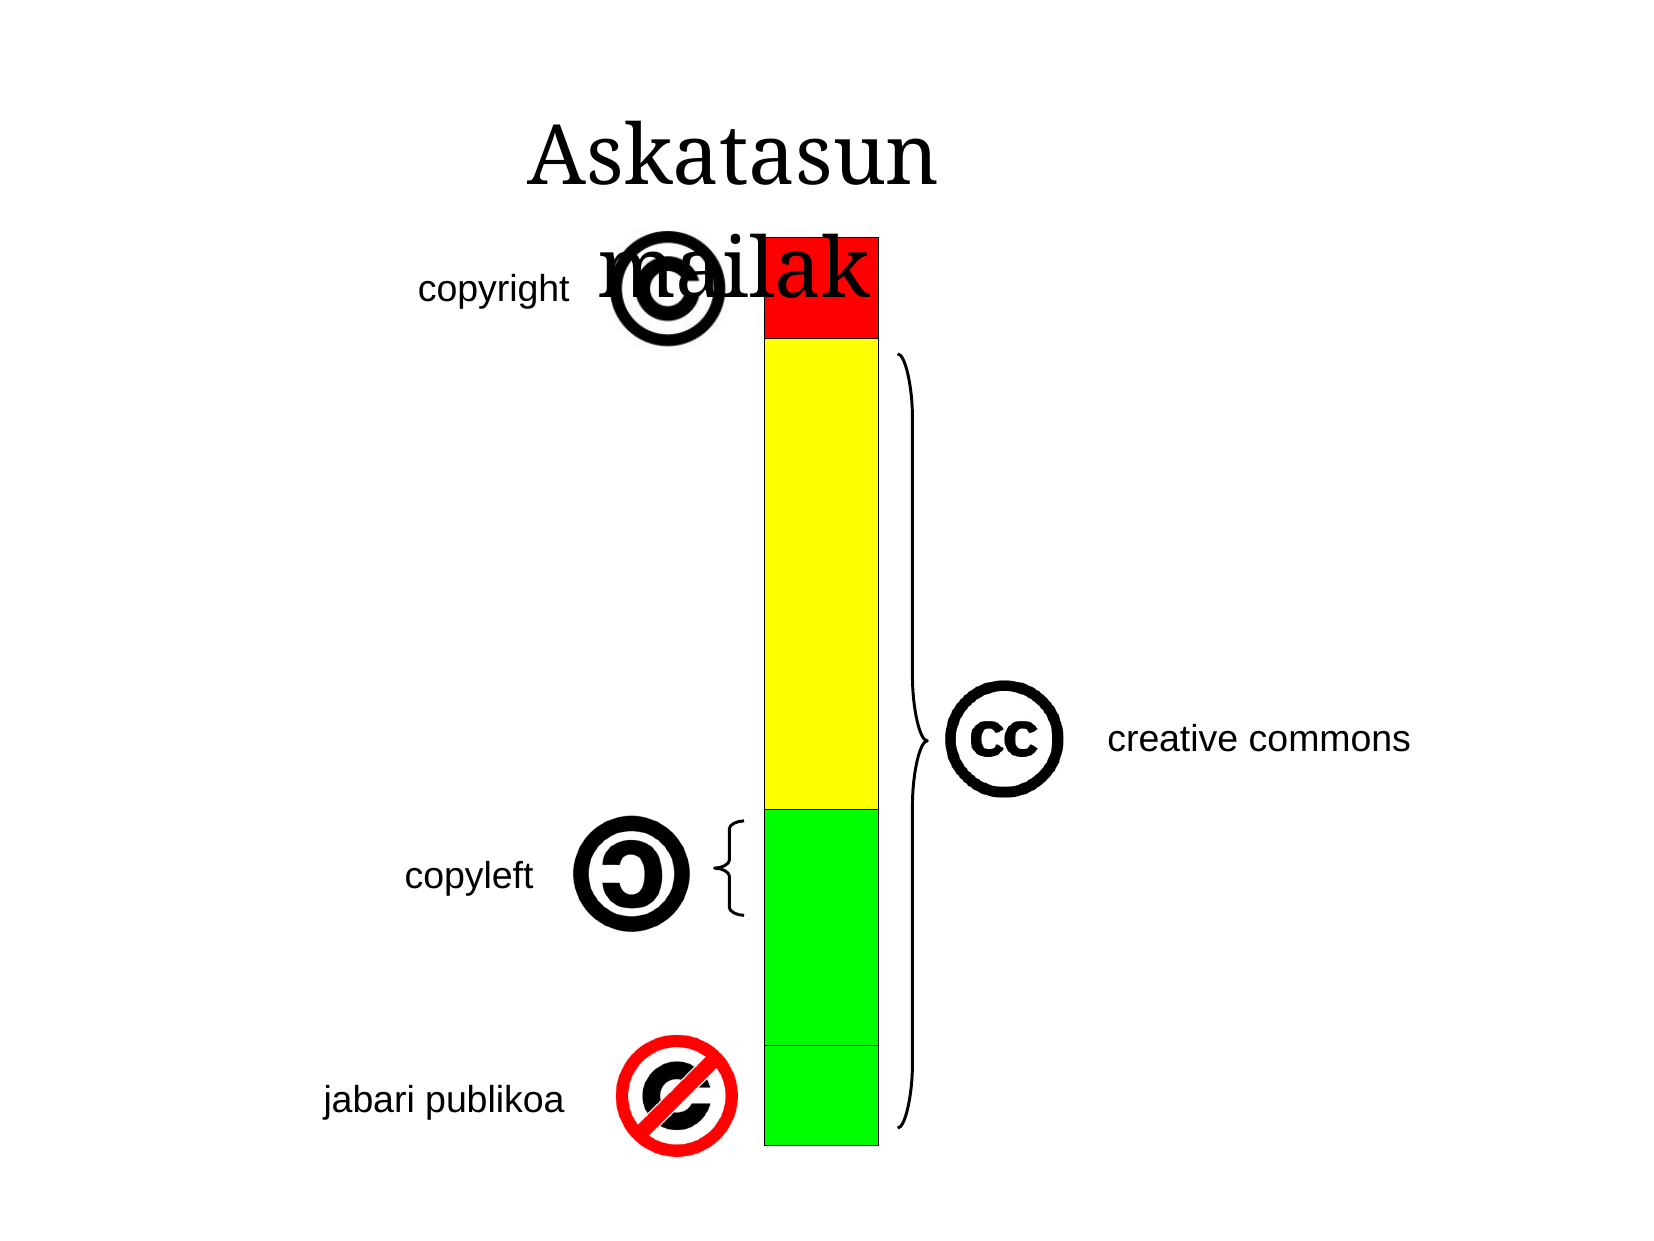

Askatasun mailak
copyright
creative commons
copyleft
jabari publikoa